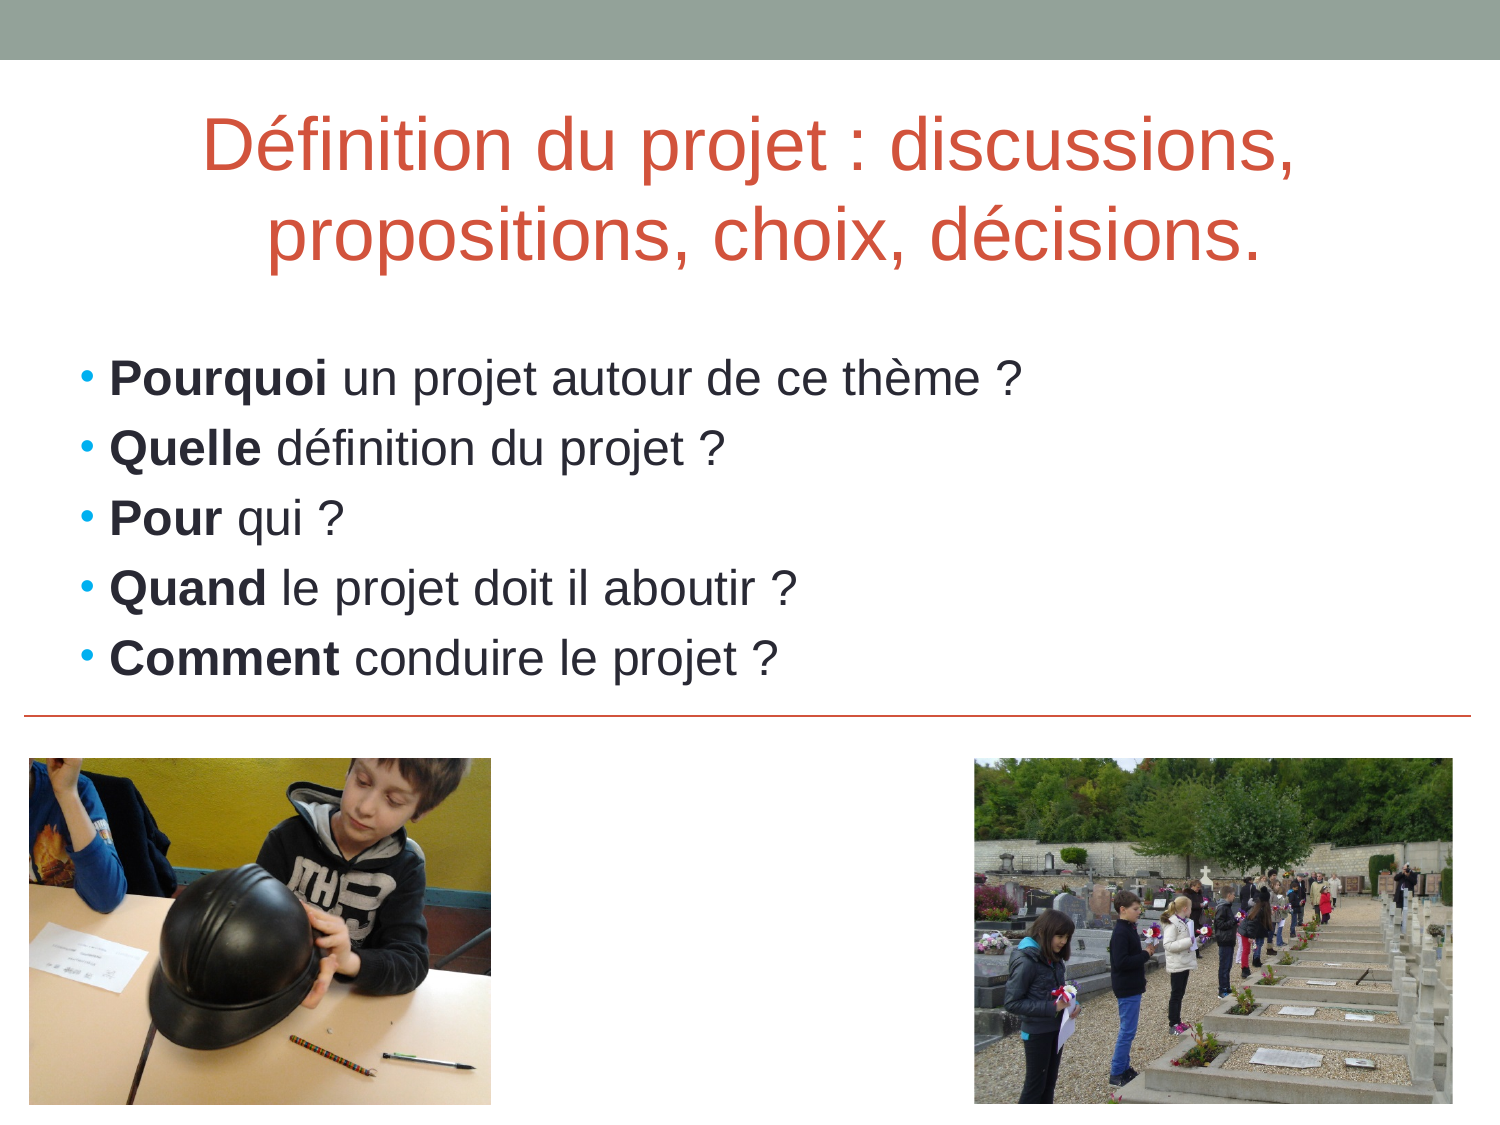

# Définition du projet : discussions, propositions, choix, décisions.
Pourquoi un projet autour de ce thème ?
Quelle définition du projet ?
Pour qui ?
Quand le projet doit il aboutir ?
Comment conduire le projet ?